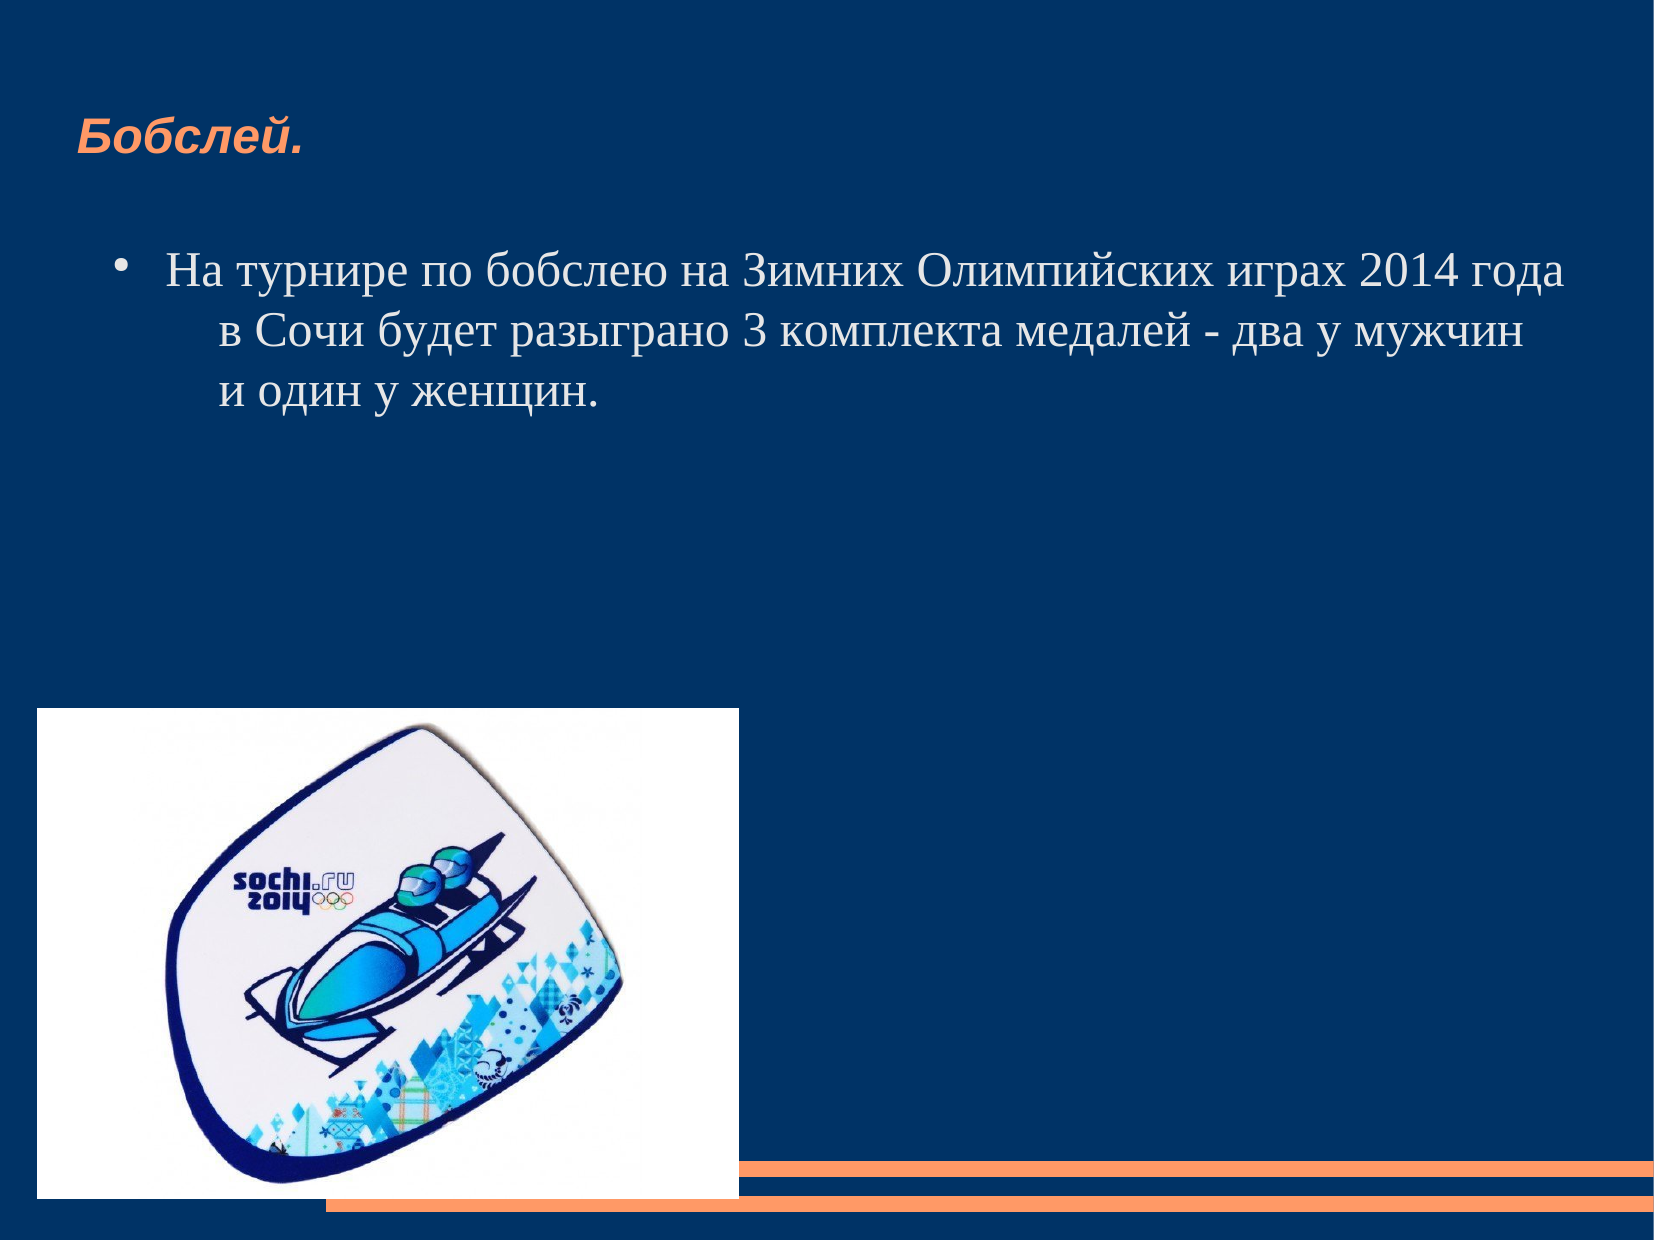

# Бобслей.
На турнире по бобслею на Зимних Олимпийских играх 2014 года в Сочи будет разыграно 3 комплекта медалей - два у мужчин и один у женщин.